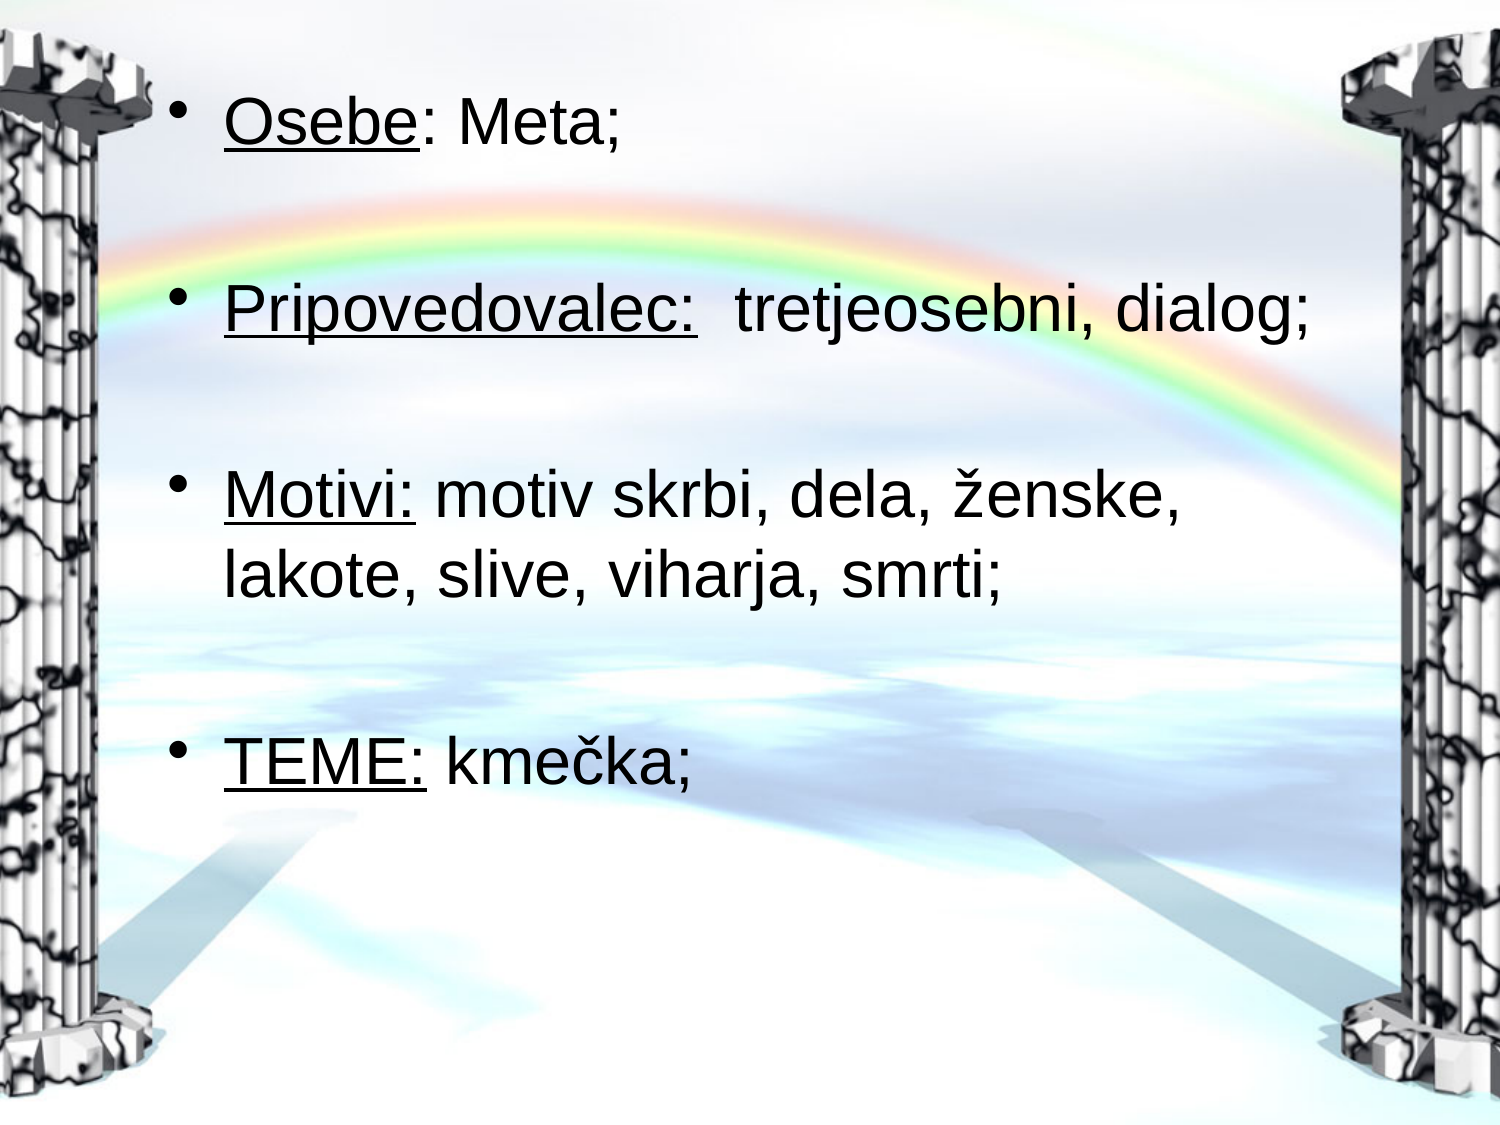

# Osebe: Meta;
Pripovedovalec: tretjeosebni, dialog;
Motivi: motiv skrbi, dela, ženske, lakote, slive, viharja, smrti;
TEME: kmečka;